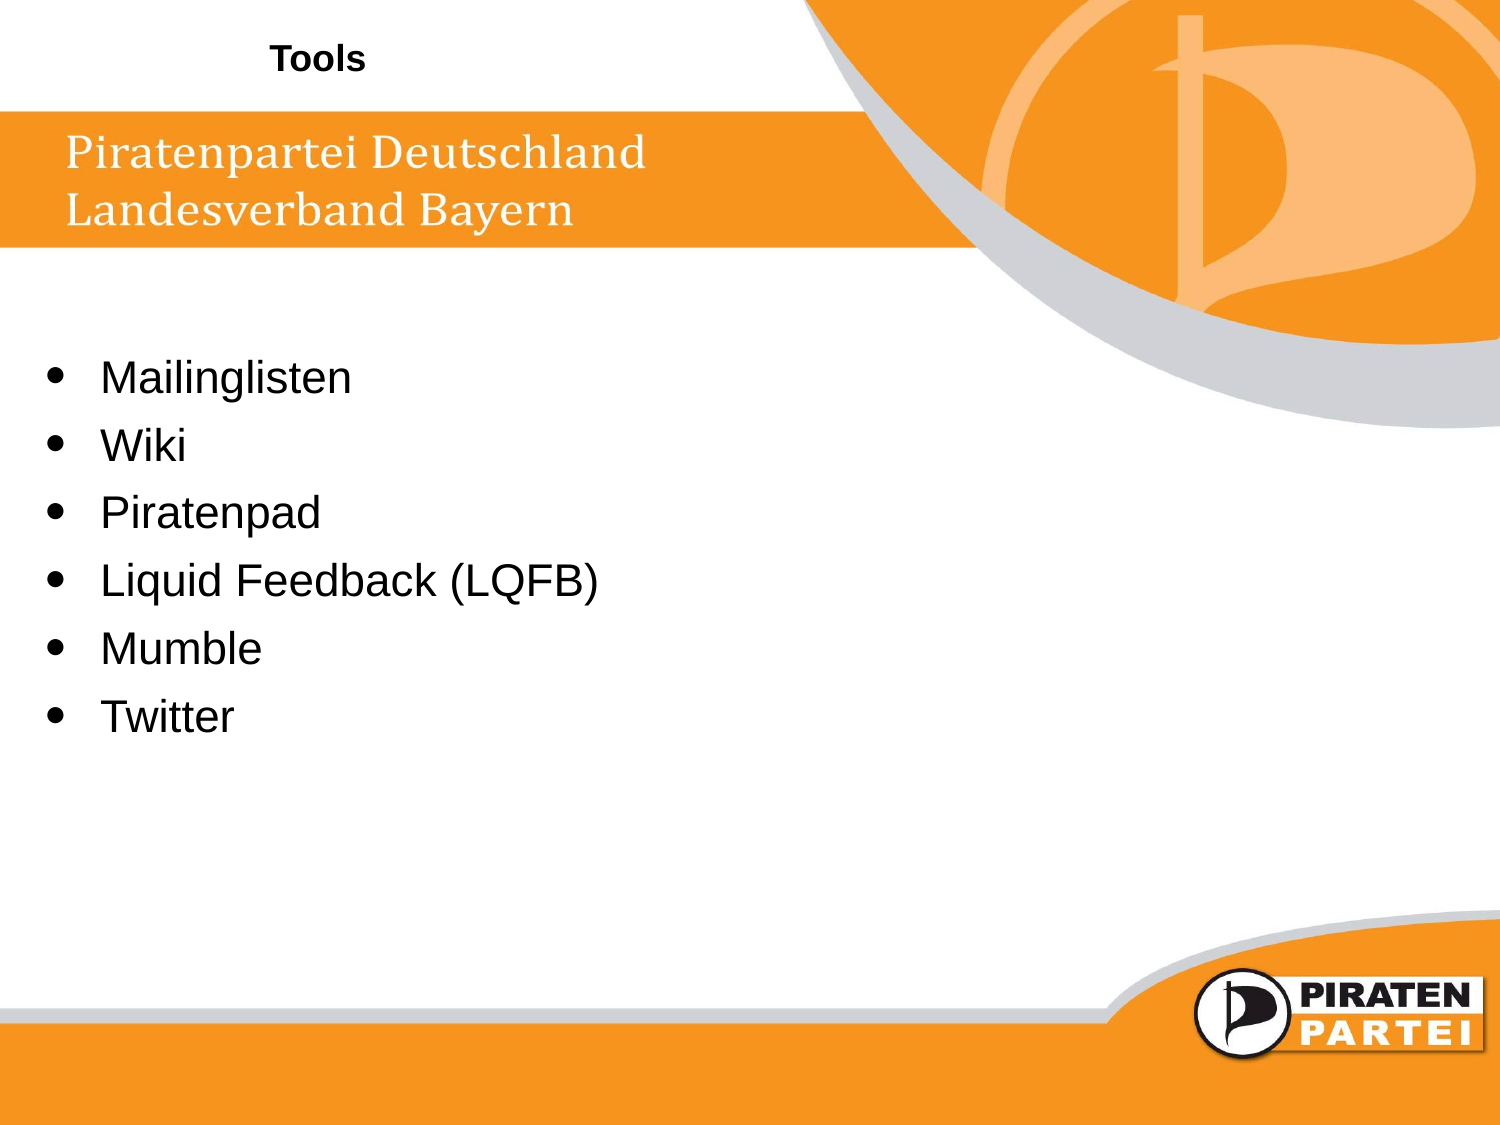

Tools
Mailinglisten
Wiki
Piratenpad
Liquid Feedback (LQFB)
Mumble
Twitter